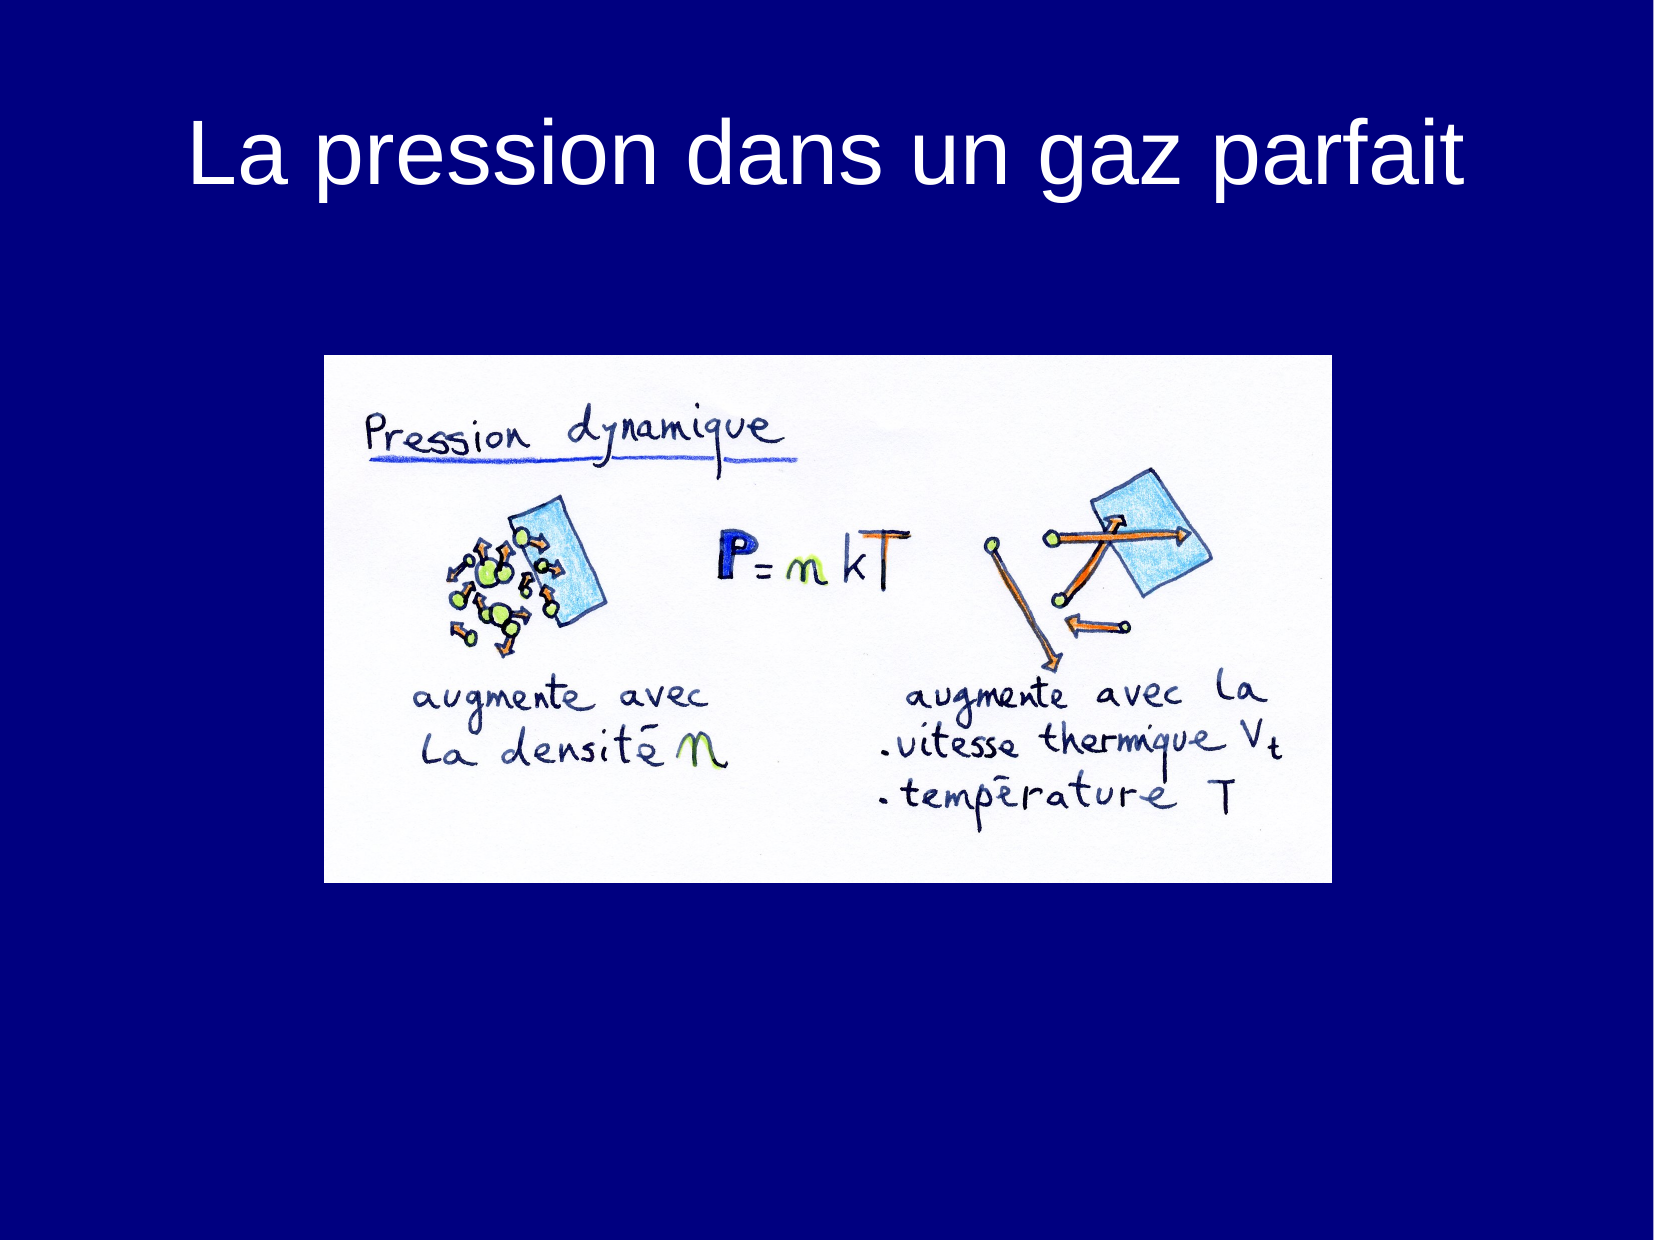

# La pression dans un gaz parfait